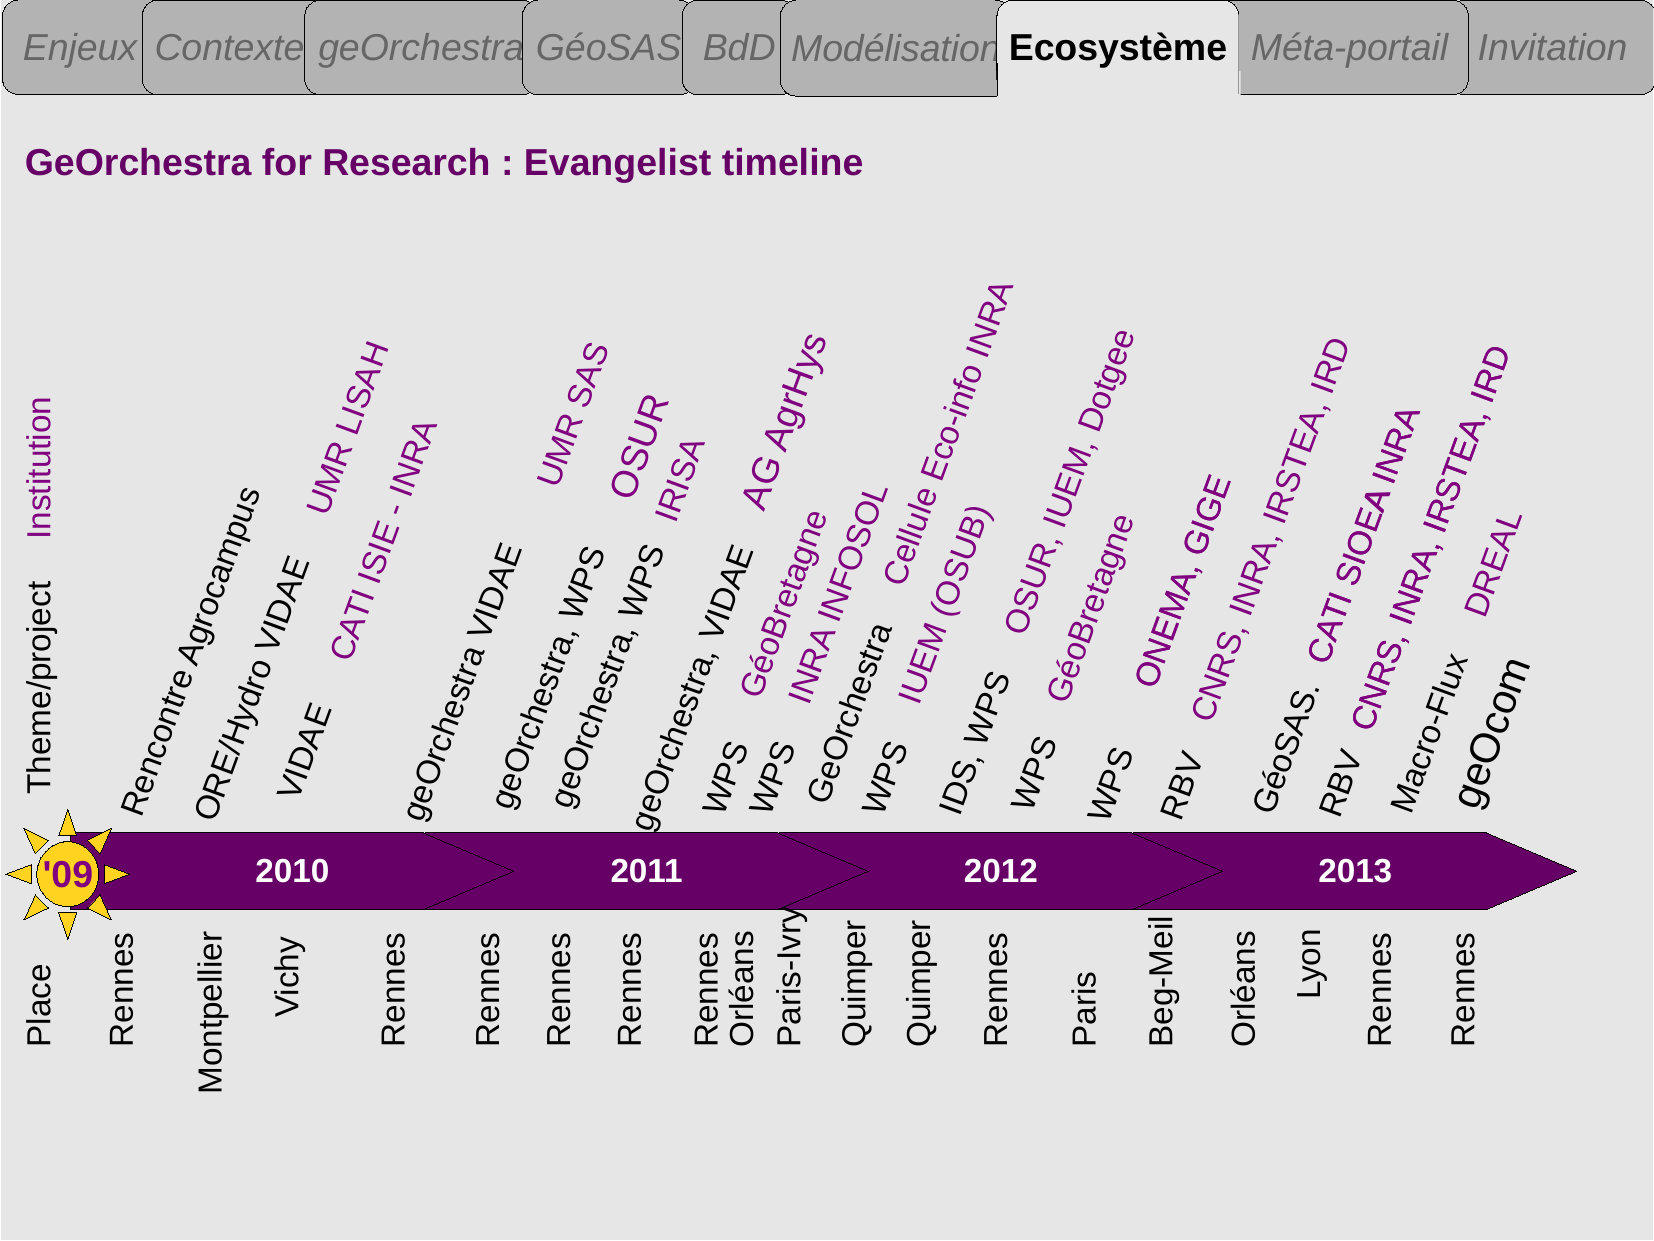

Enjeux
Contexte
geOrchestra
GéoSAS
BdD
Modélisation
Ecosystème
 Perspectives
 Méta-portail
Invitation
# GeOrchestra for Research : Evangelist timeline
UMR SAS
OSUR
AG AgrHys
Cellule Eco-info INRA
UMR LISAH
IRISA
Institution
OSUR, IUEM, Dotgee
CNRS, INRA, IRSTEA, IRD
CNRS, INRA, IRSTEA, IRD
CNRS, INRA, IRSTEA, IRD
CATI SIOEA INRA
CATI SIOEA INRA
CATI ISIE - INRA
DREAL
IUEM (OSUB)
GéoBretagne
GéoBretagne
ONEMA, GIGE
ONEMA, GIGE
INRA INFOSOL
Macro-Flux
geOcom
RBV
ORE/Hydro VIDAE
Rencontre Agrocampus
geOrchestra, VIDAE
 WPS
geOrchestra, WPS
geOrchestra, WPS
WPS
IDS, WPS
WPS
geOrchestra VIDAE
RBV
Theme/project
GéoSAS.
WPS
GeOrchestra
WPS
VIDAE
'09
2010
2011
2012
2013
Lyon
Vichy
Rennes
Place
Rennes
Rennes
Rennes
Paris-Ivry
Rennes
Orléans
Rennes
Paris
Beg-Meil
Rennes
Rennes
Rennes
Quimper
Orléans
Quimper
Montpellier